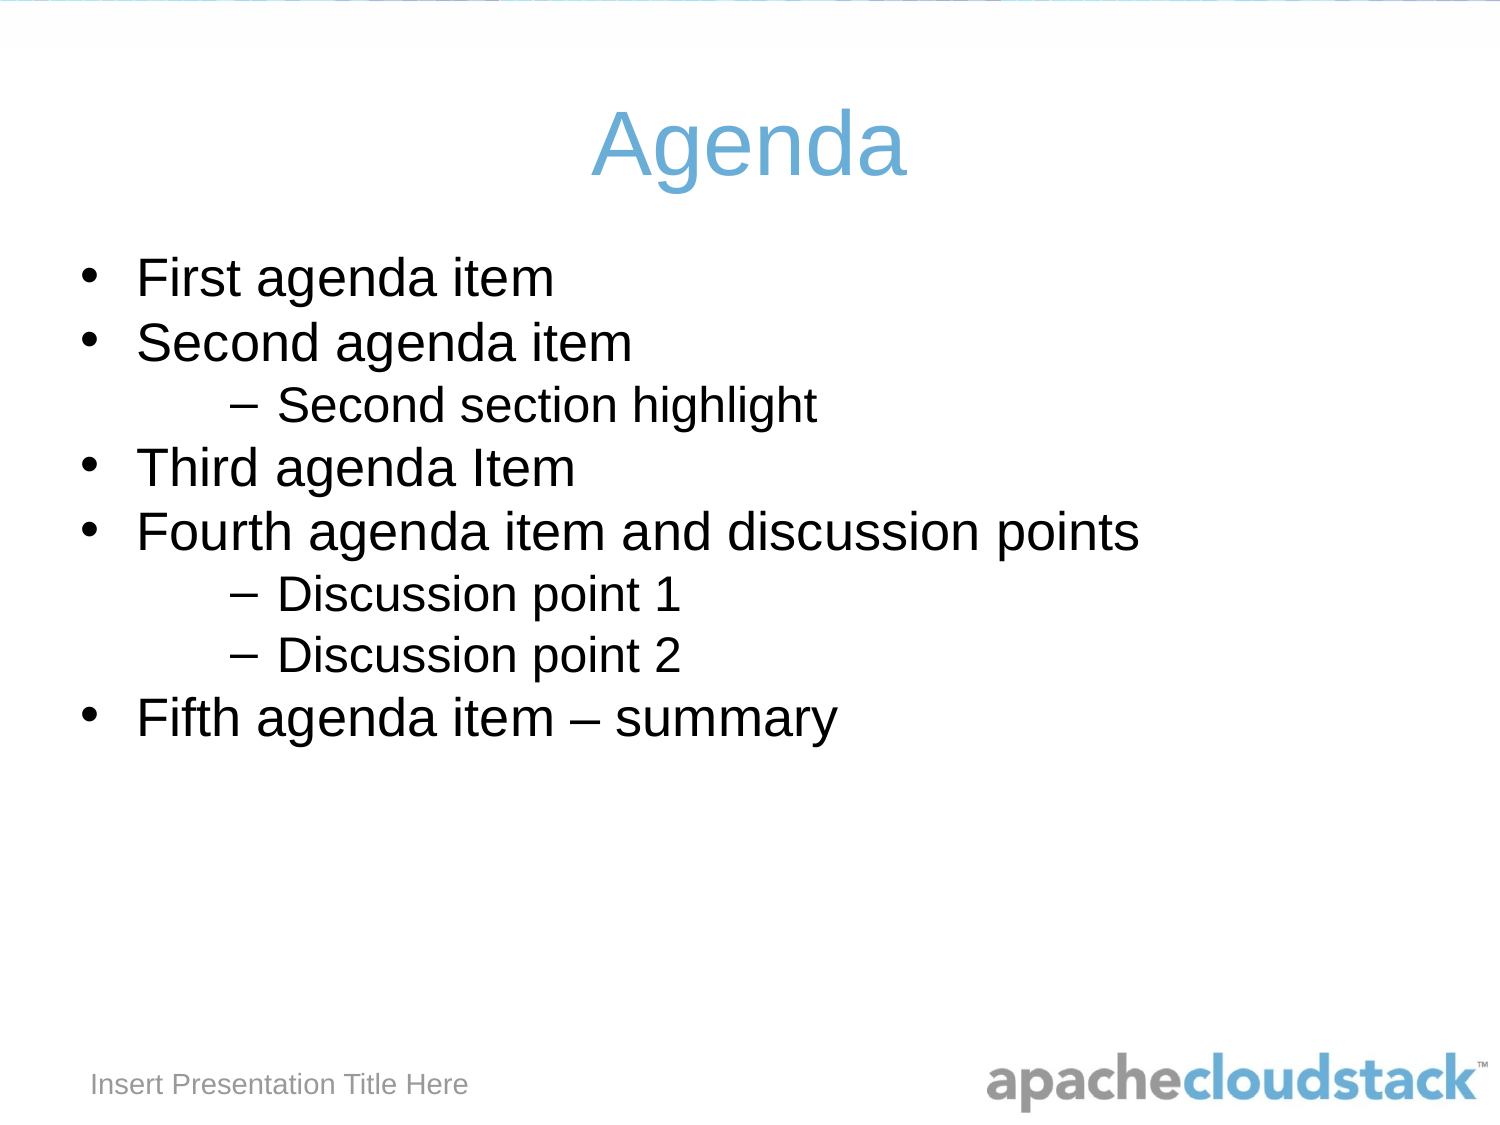

# Agenda
First agenda item
Second agenda item
Second section highlight
Third agenda Item
Fourth agenda item and discussion points
Discussion point 1
Discussion point 2
Fifth agenda item – summary
Insert Presentation Title Here